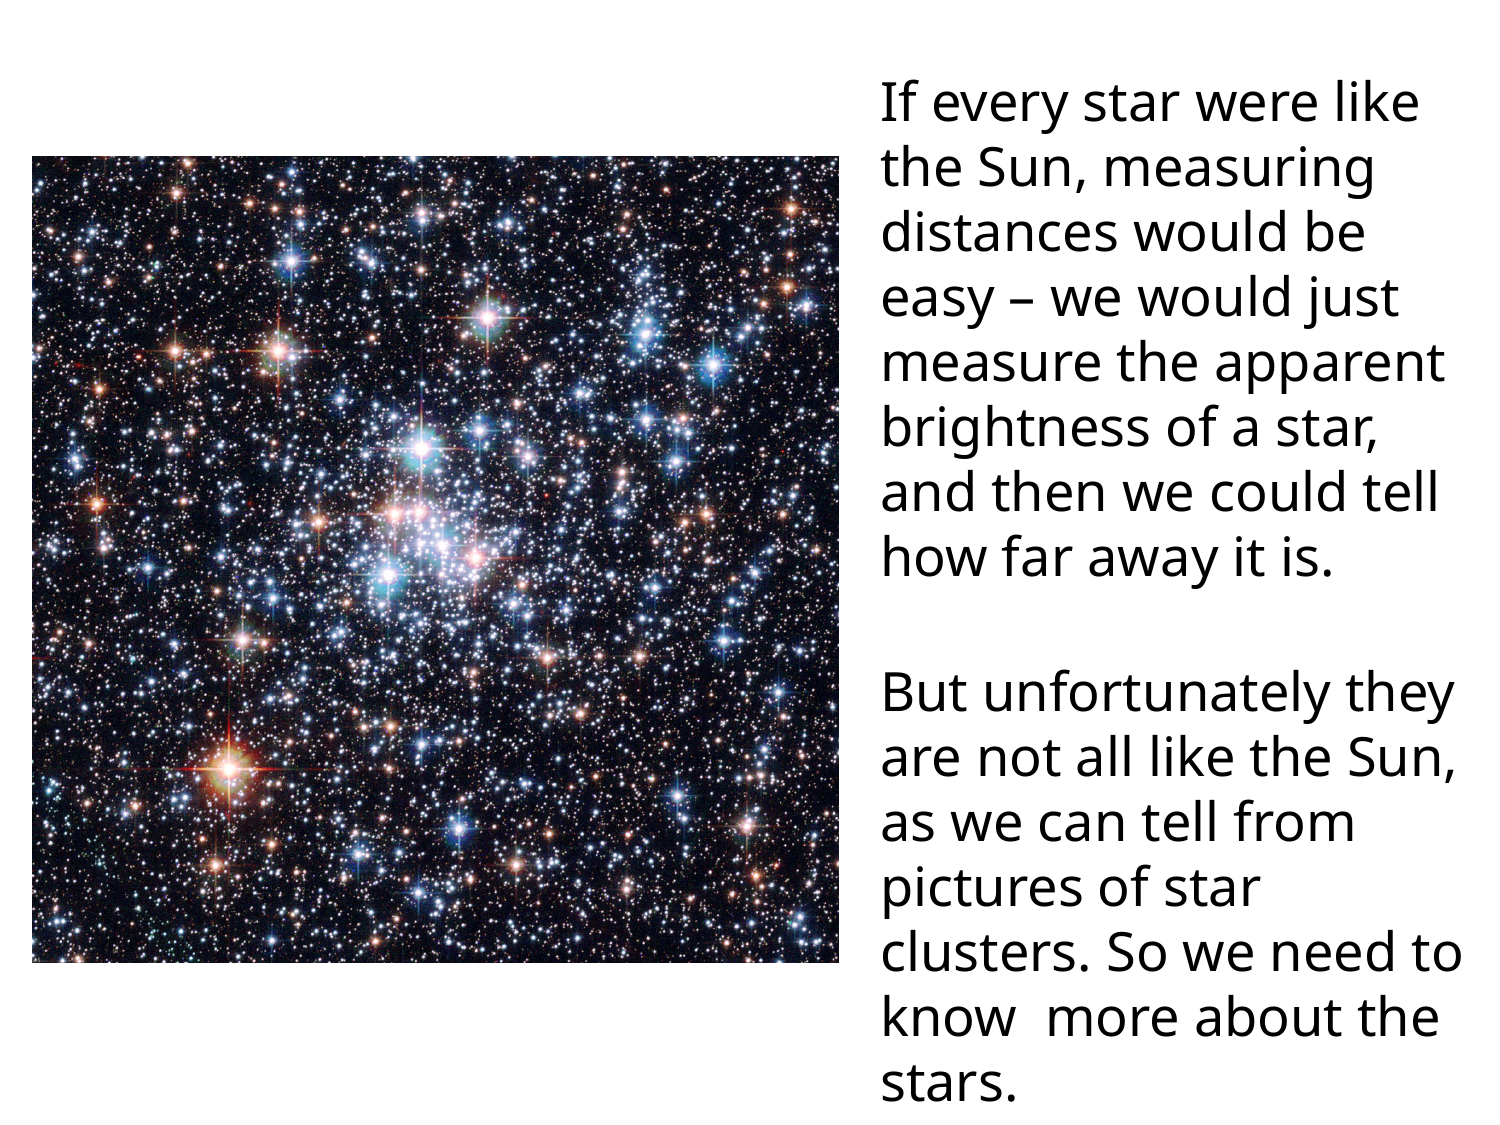

If every star were like the Sun, measuring distances would be easy – we would just measure the apparent brightness of a star, and then we could tell how far away it is.
But unfortunately they are not all like the Sun, as we can tell from pictures of star clusters. So we need to know more about the stars.